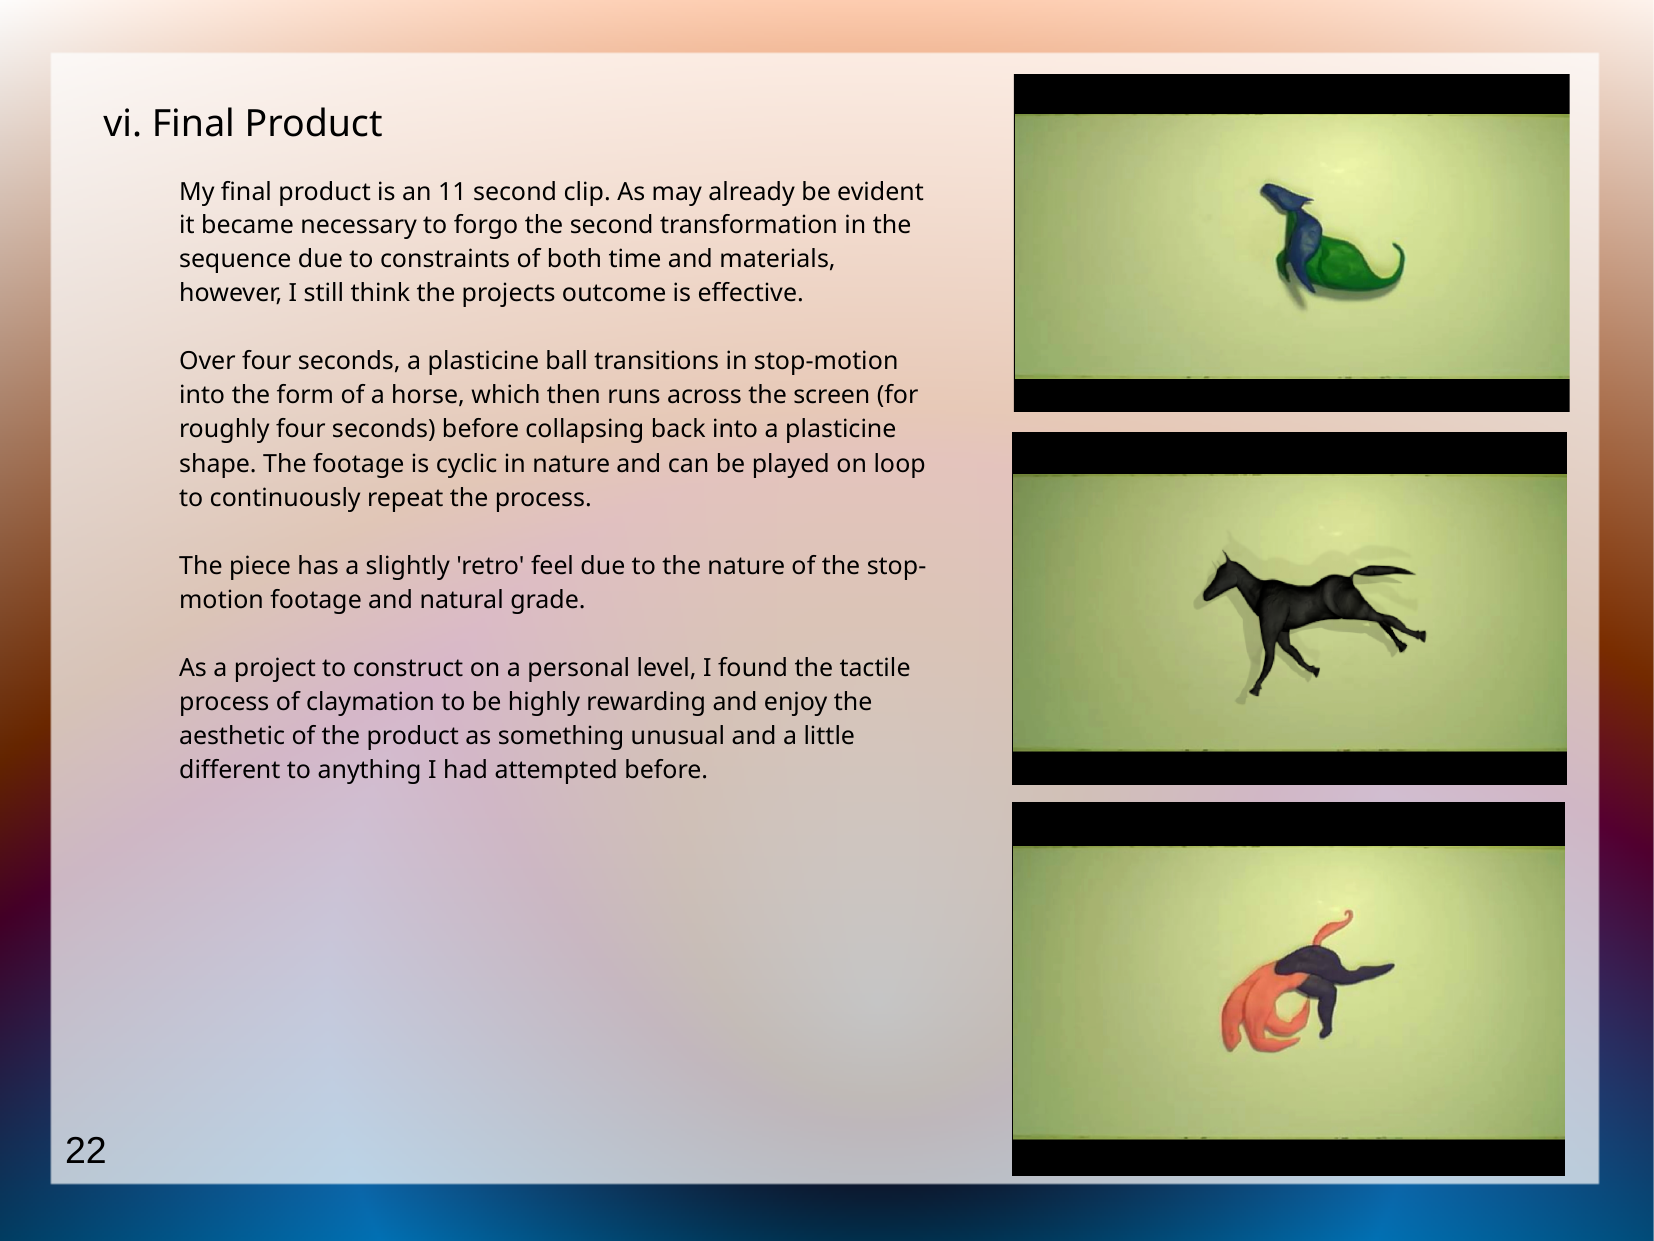

vi. Final Product
My final product is an 11 second clip. As may already be evident it became necessary to forgo the second transformation in the sequence due to constraints of both time and materials, however, I still think the projects outcome is effective.
Over four seconds, a plasticine ball transitions in stop-motion into the form of a horse, which then runs across the screen (for roughly four seconds) before collapsing back into a plasticine shape. The footage is cyclic in nature and can be played on loop to continuously repeat the process.
The piece has a slightly 'retro' feel due to the nature of the stop-motion footage and natural grade.
As a project to construct on a personal level, I found the tactile process of claymation to be highly rewarding and enjoy the aesthetic of the product as something unusual and a little different to anything I had attempted before.